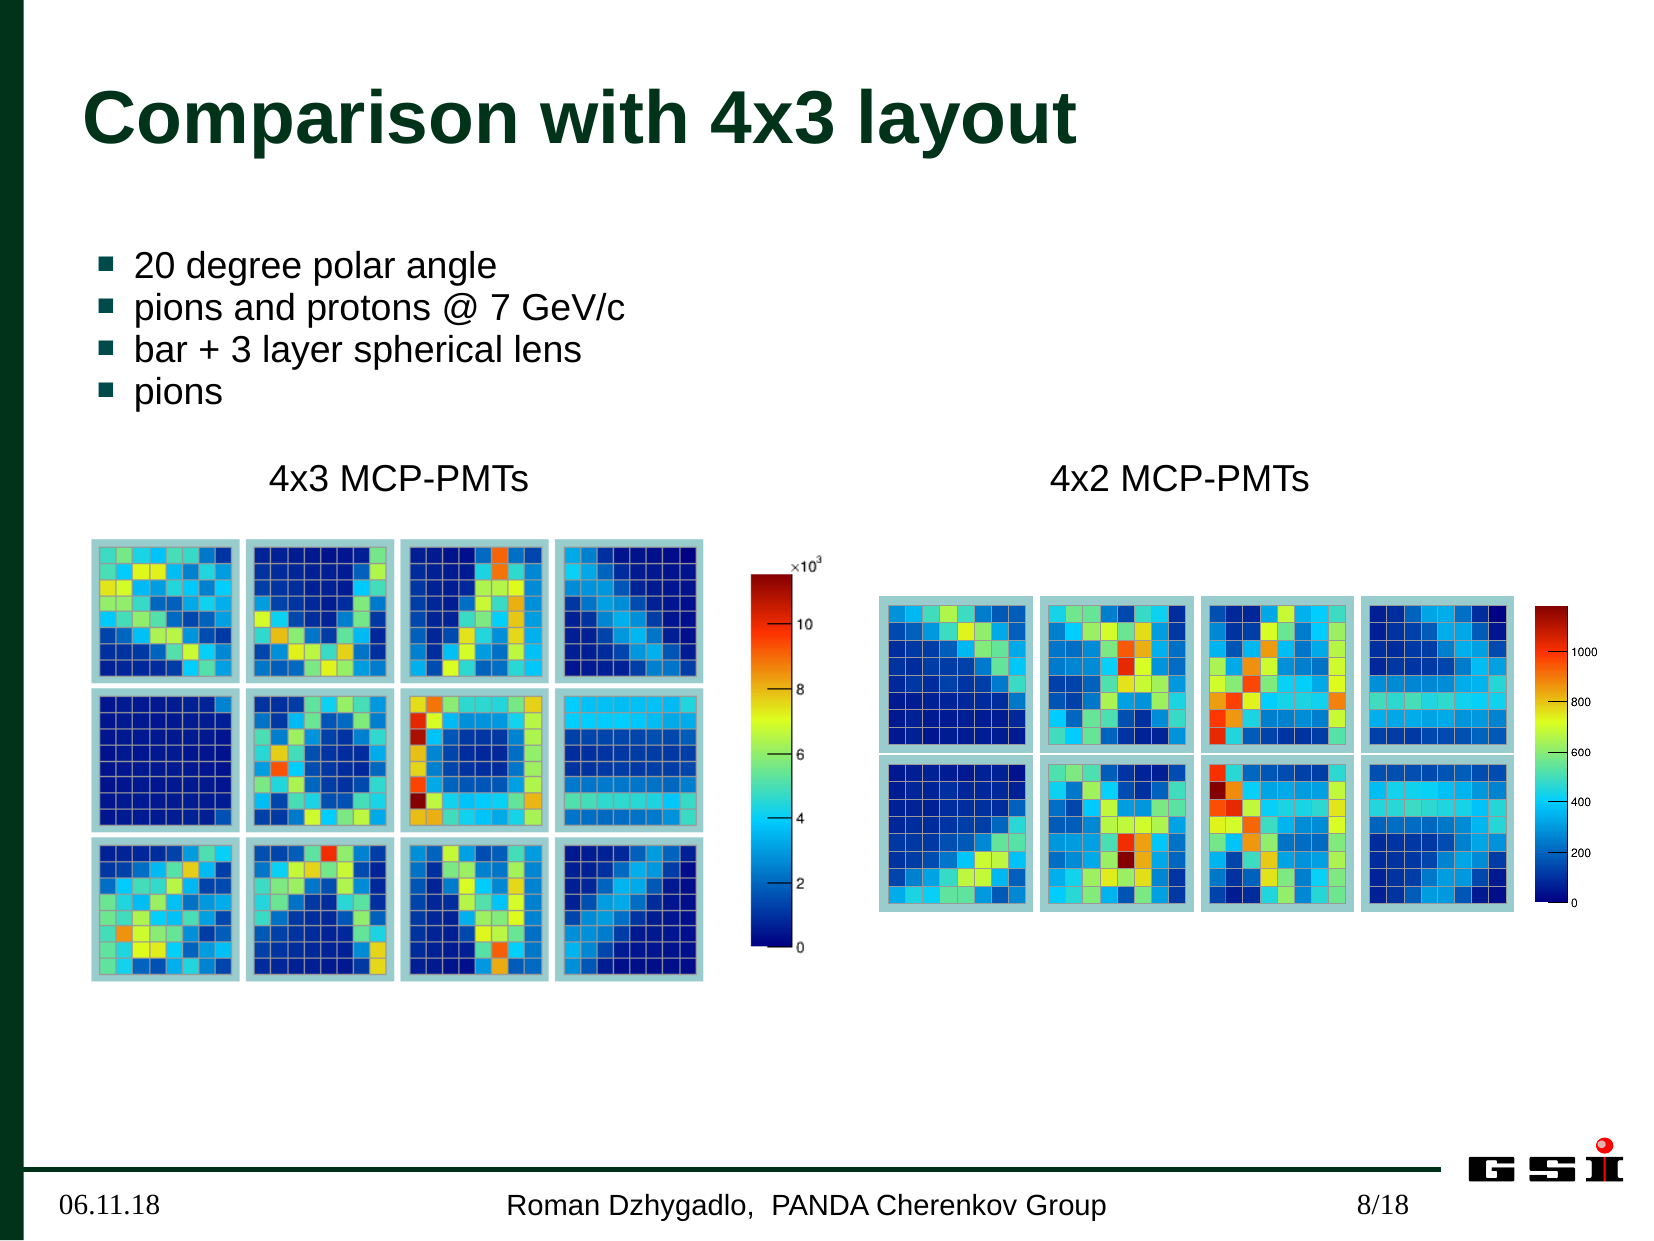

# Comparison with 4x3 layout
20 degree polar angle
pions and protons @ 7 GeV/c
bar + 3 layer spherical lens
pions
4x3 MCP-PMTs
4x2 MCP-PMTs
06.11.18
Roman Dzhygadlo, PANDA Cherenkov Group
8